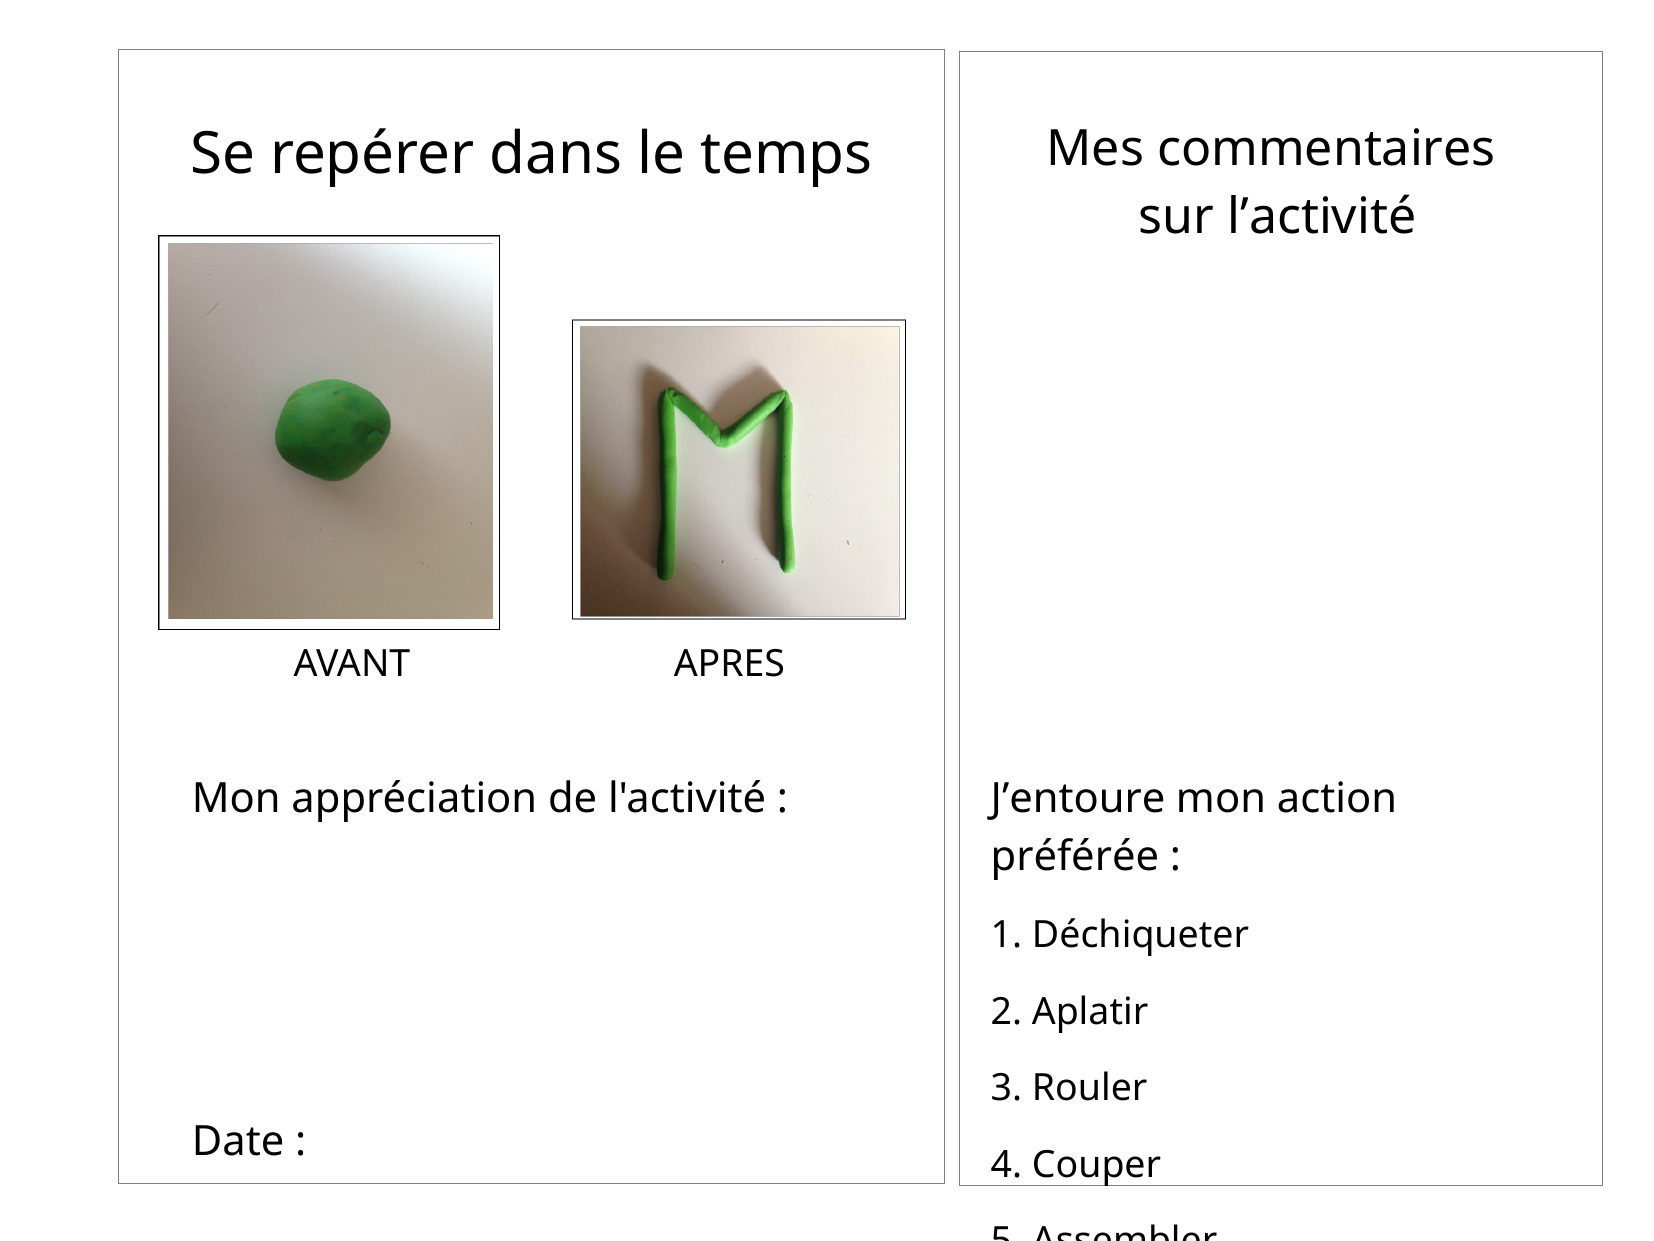

Se repérer dans le temps
Mes commentaires
sur l’activité
AVANT
APRES
Mon appréciation de l'activité :
Date :
J’entoure mon action préférée :
1. Déchiqueter
2. Aplatir
3. Rouler
4. Couper
5. Assembler